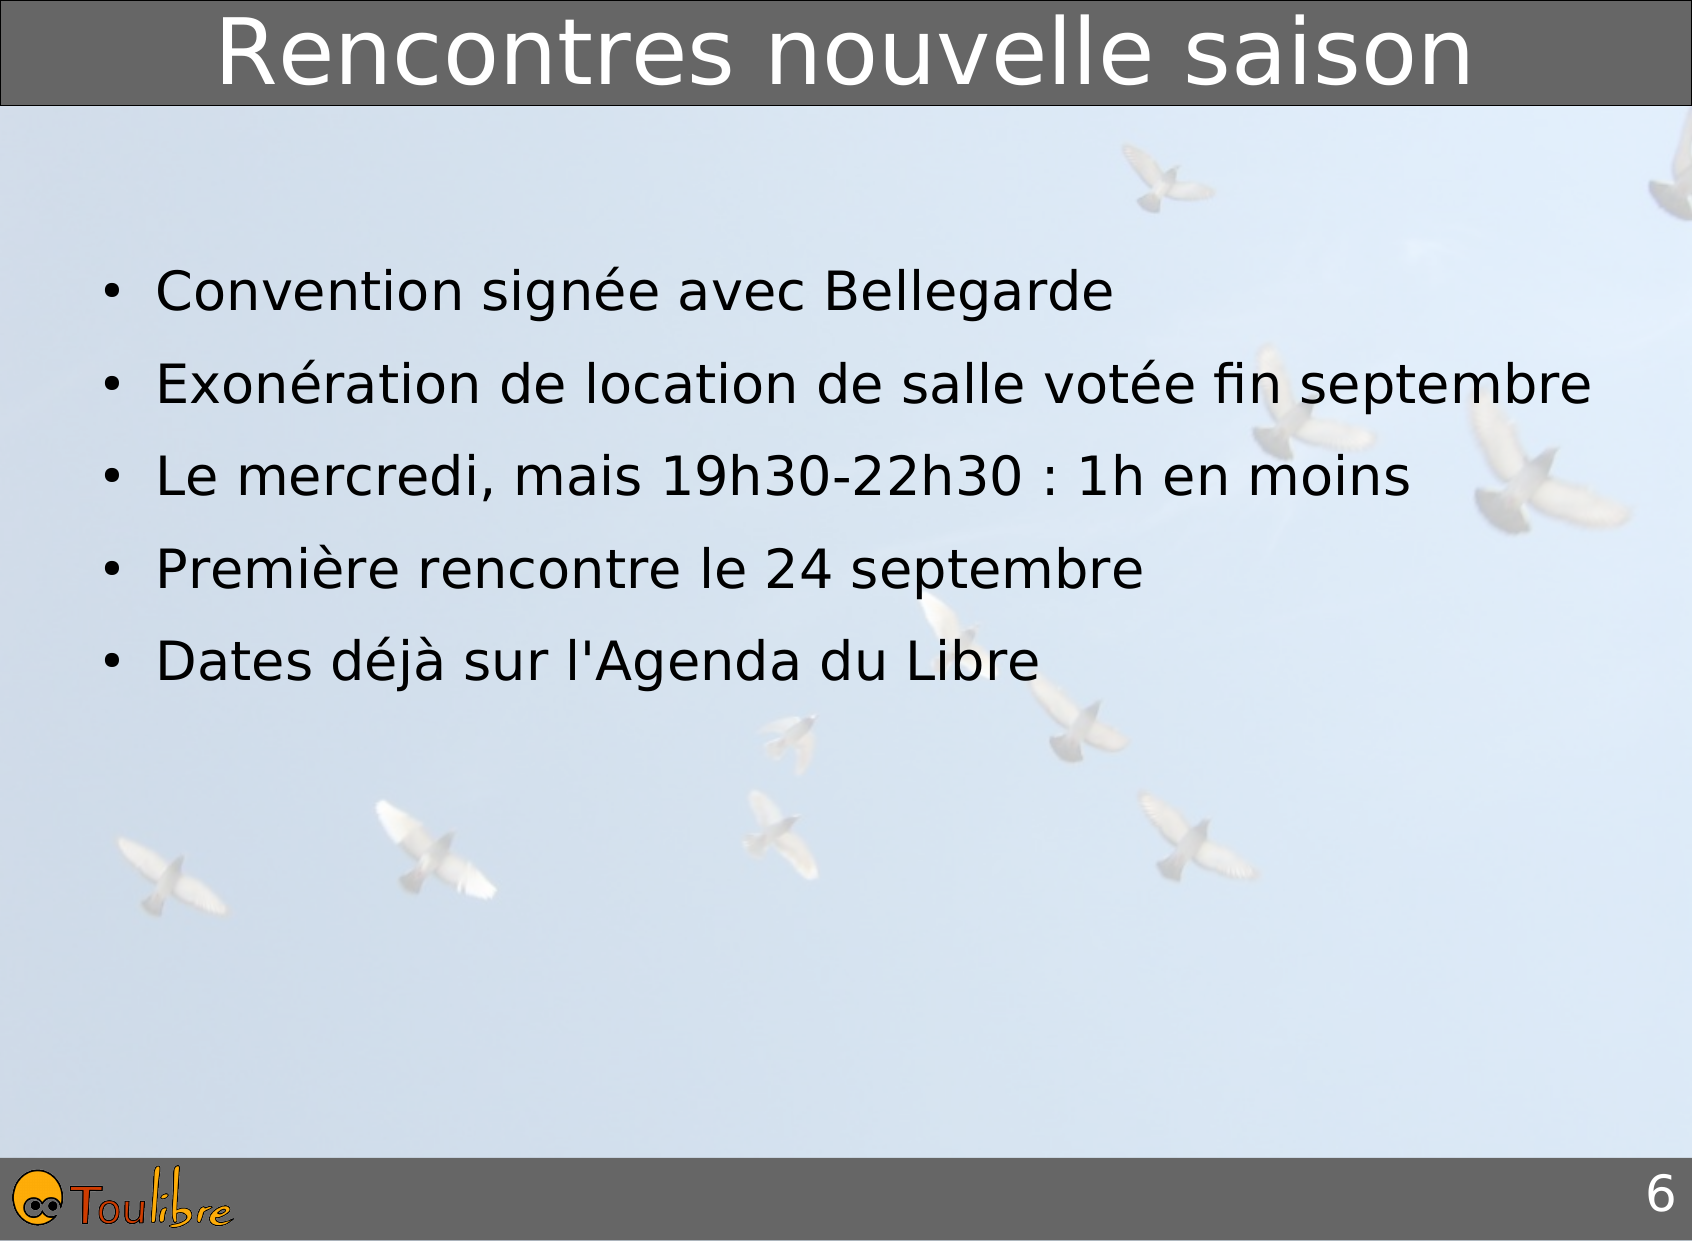

# Rencontres nouvelle saison
Convention signée avec Bellegarde
Exonération de location de salle votée fin septembre
Le mercredi, mais 19h30-22h30 : 1h en moins
Première rencontre le 24 septembre
Dates déjà sur l'Agenda du Libre